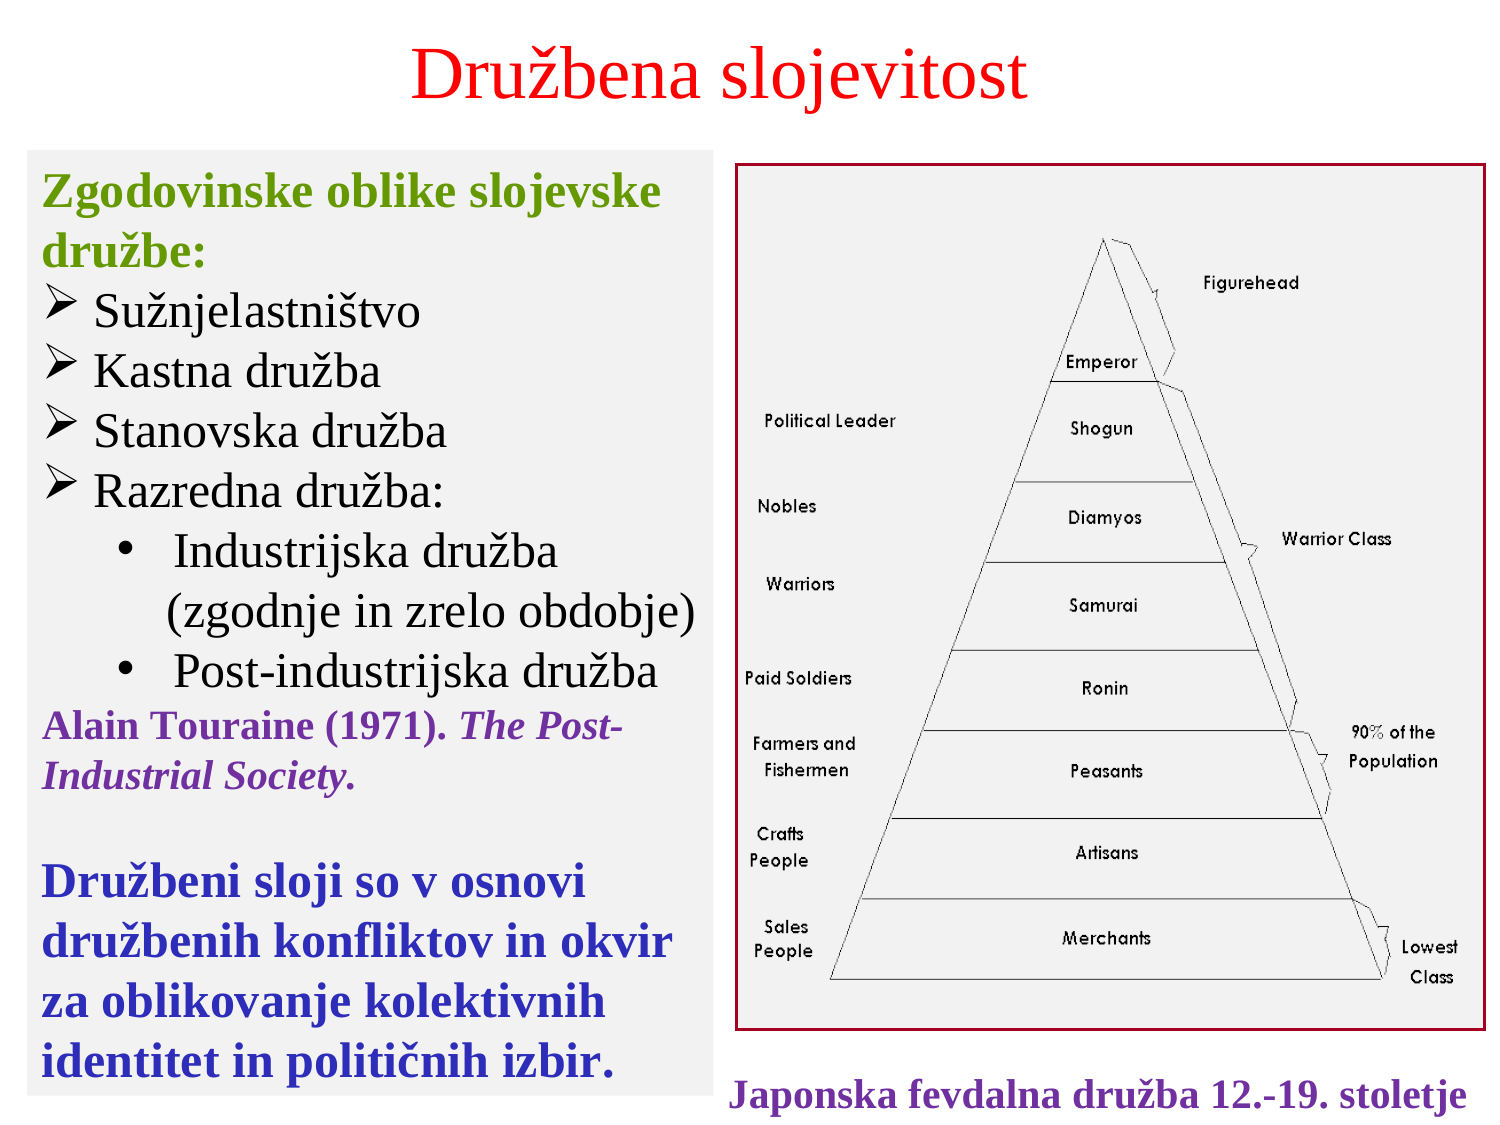

# Družbena slojevitost
Zgodovinske oblike slojevske družbe:
 Sužnjelastništvo
 Kastna družba
 Stanovska družba
 Razredna družba:
Industrijska družba
 (zgodnje in zrelo obdobje)
Post-industrijska družba
Alain Touraine (1971). The Post-Industrial Society.
Družbeni sloji so v osnovi družbenih konfliktov in okvir za oblikovanje kolektivnih identitet in političnih izbir.
Japonska fevdalna družba 12.-19. stoletje